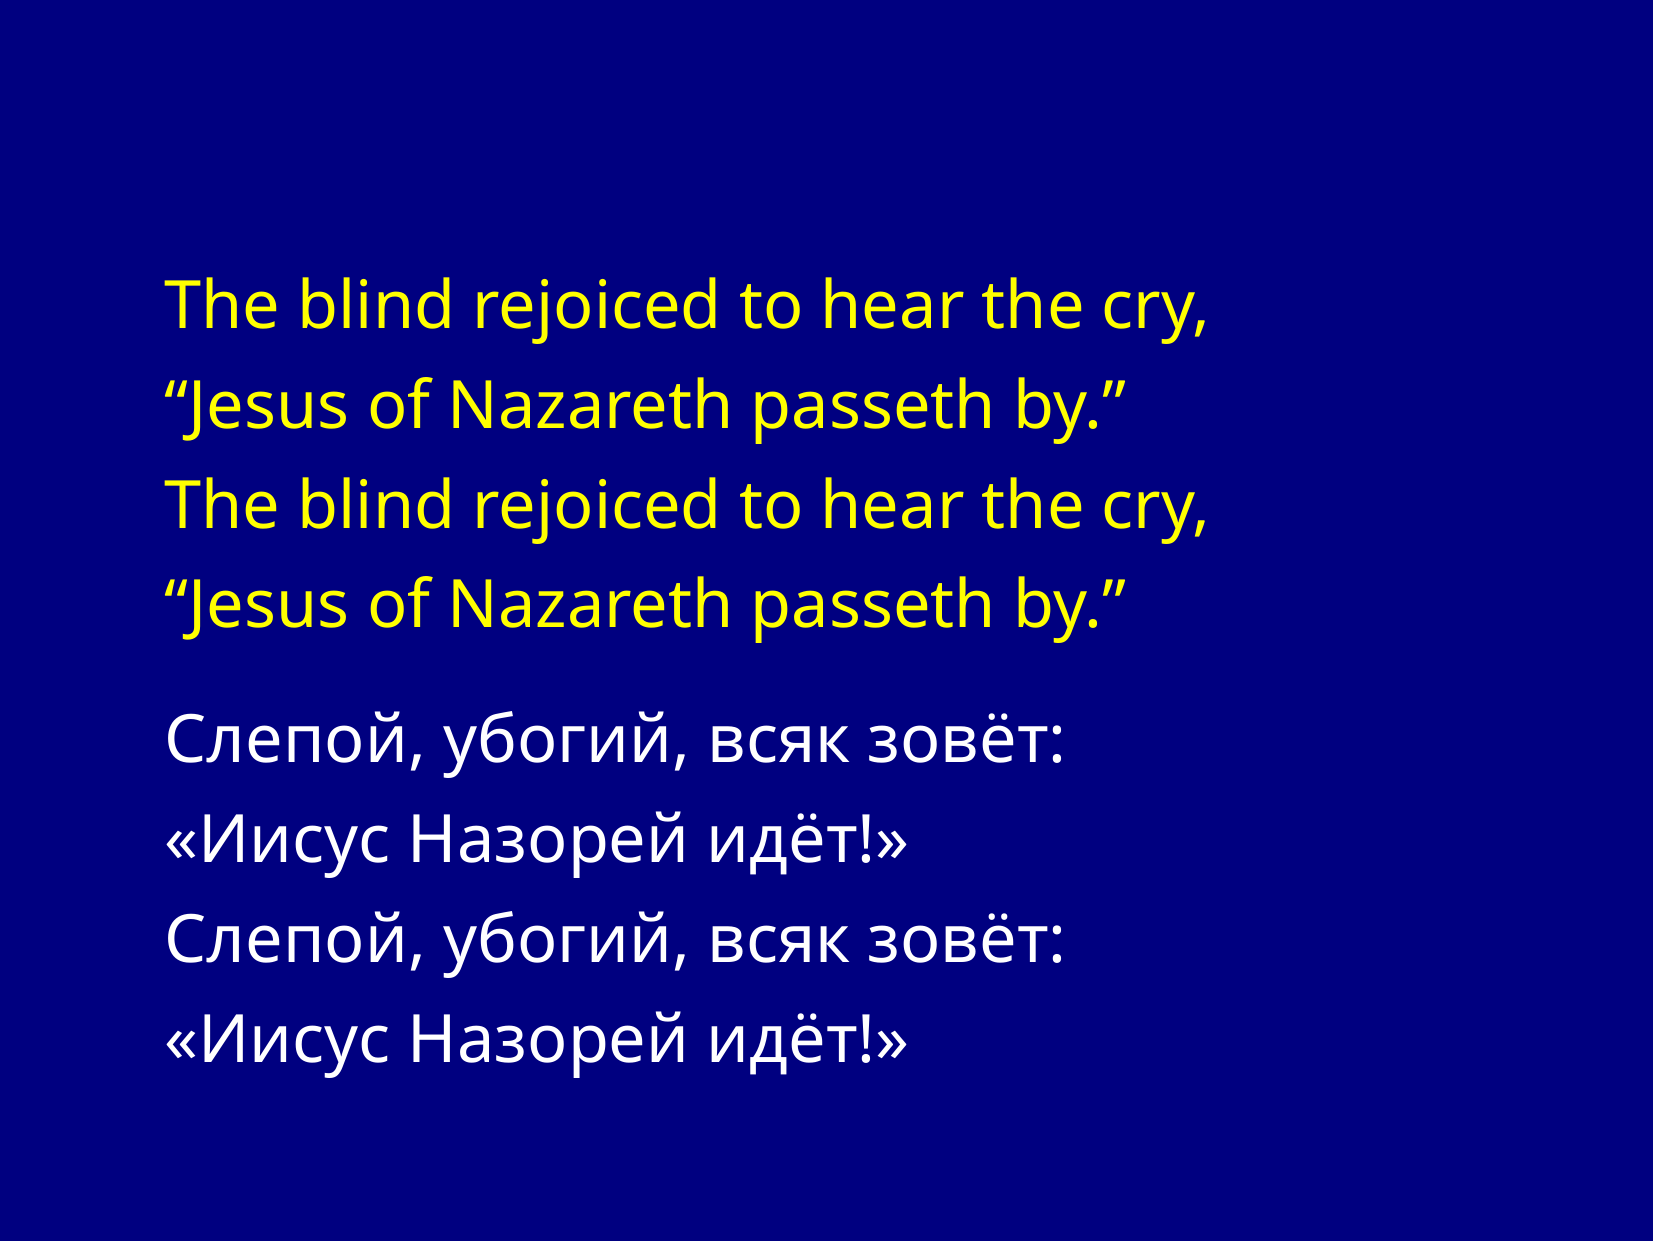

The blind rejoiced to hear the cry,
	“Jesus of Nazareth passeth by.”
	The blind rejoiced to hear the cry,
	“Jesus of Nazareth passeth by.”
	Слепой, убогий, всяк зовёт:
	«Иисус Назорей идёт!»
	Слепой, убогий, всяк зовёт:
	«Иисус Назорей идёт!»